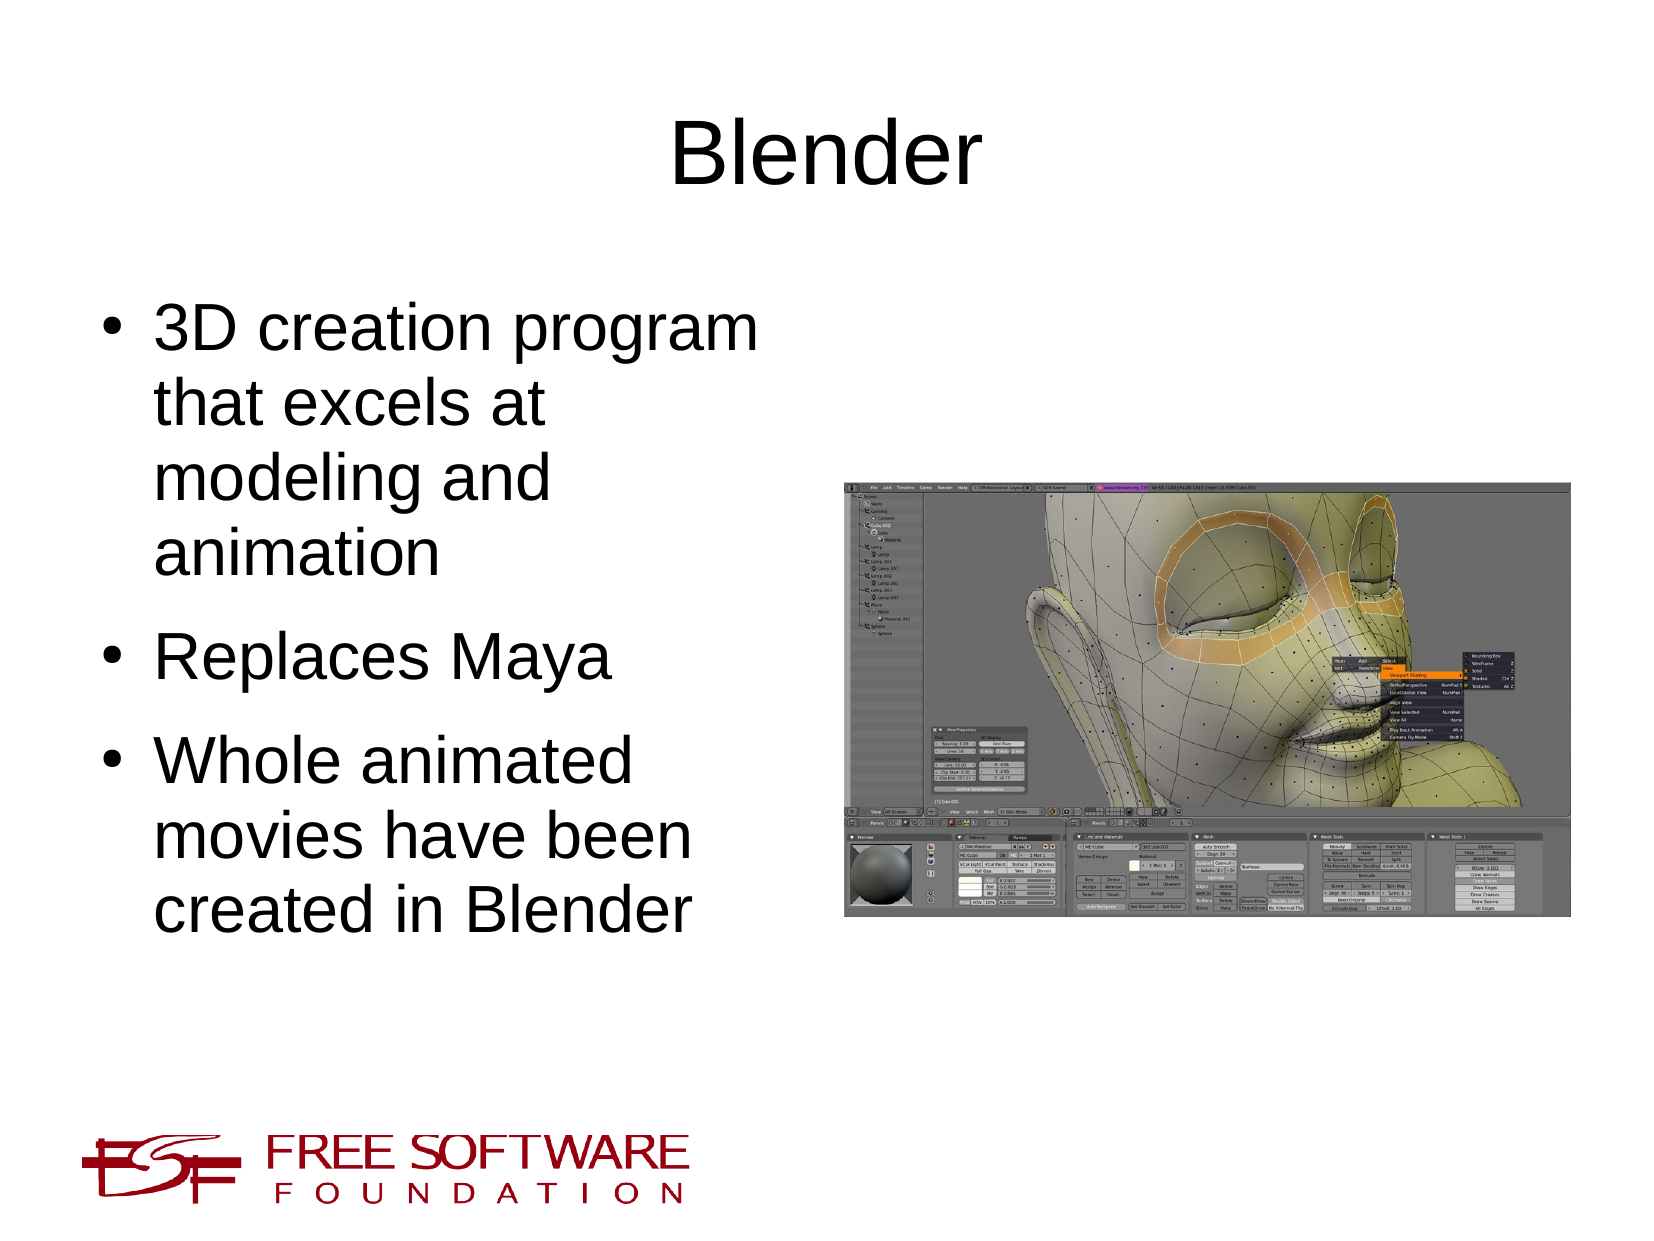

# Blender
3D creation program that excels at modeling and animation
Replaces Maya
Whole animated movies have been created in Blender